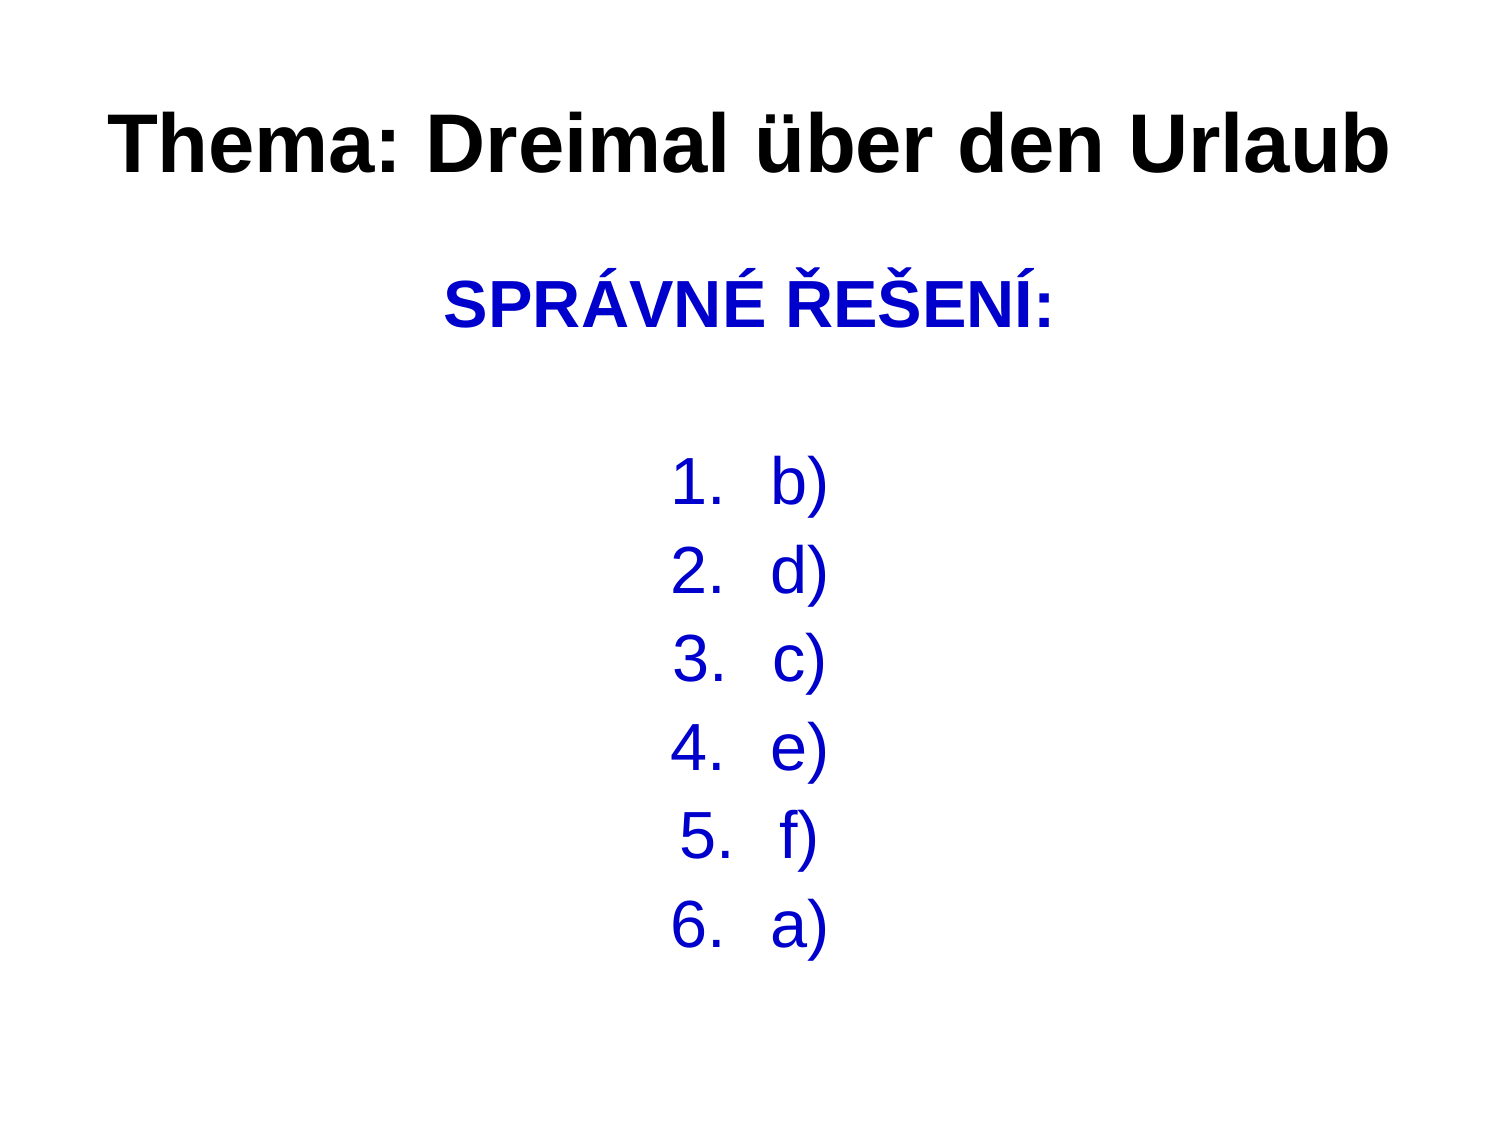

# Thema: Dreimal über den Urlaub
SPRÁVNÉ ŘEŠENÍ:
b)
d)
c)
e)
f)
a)